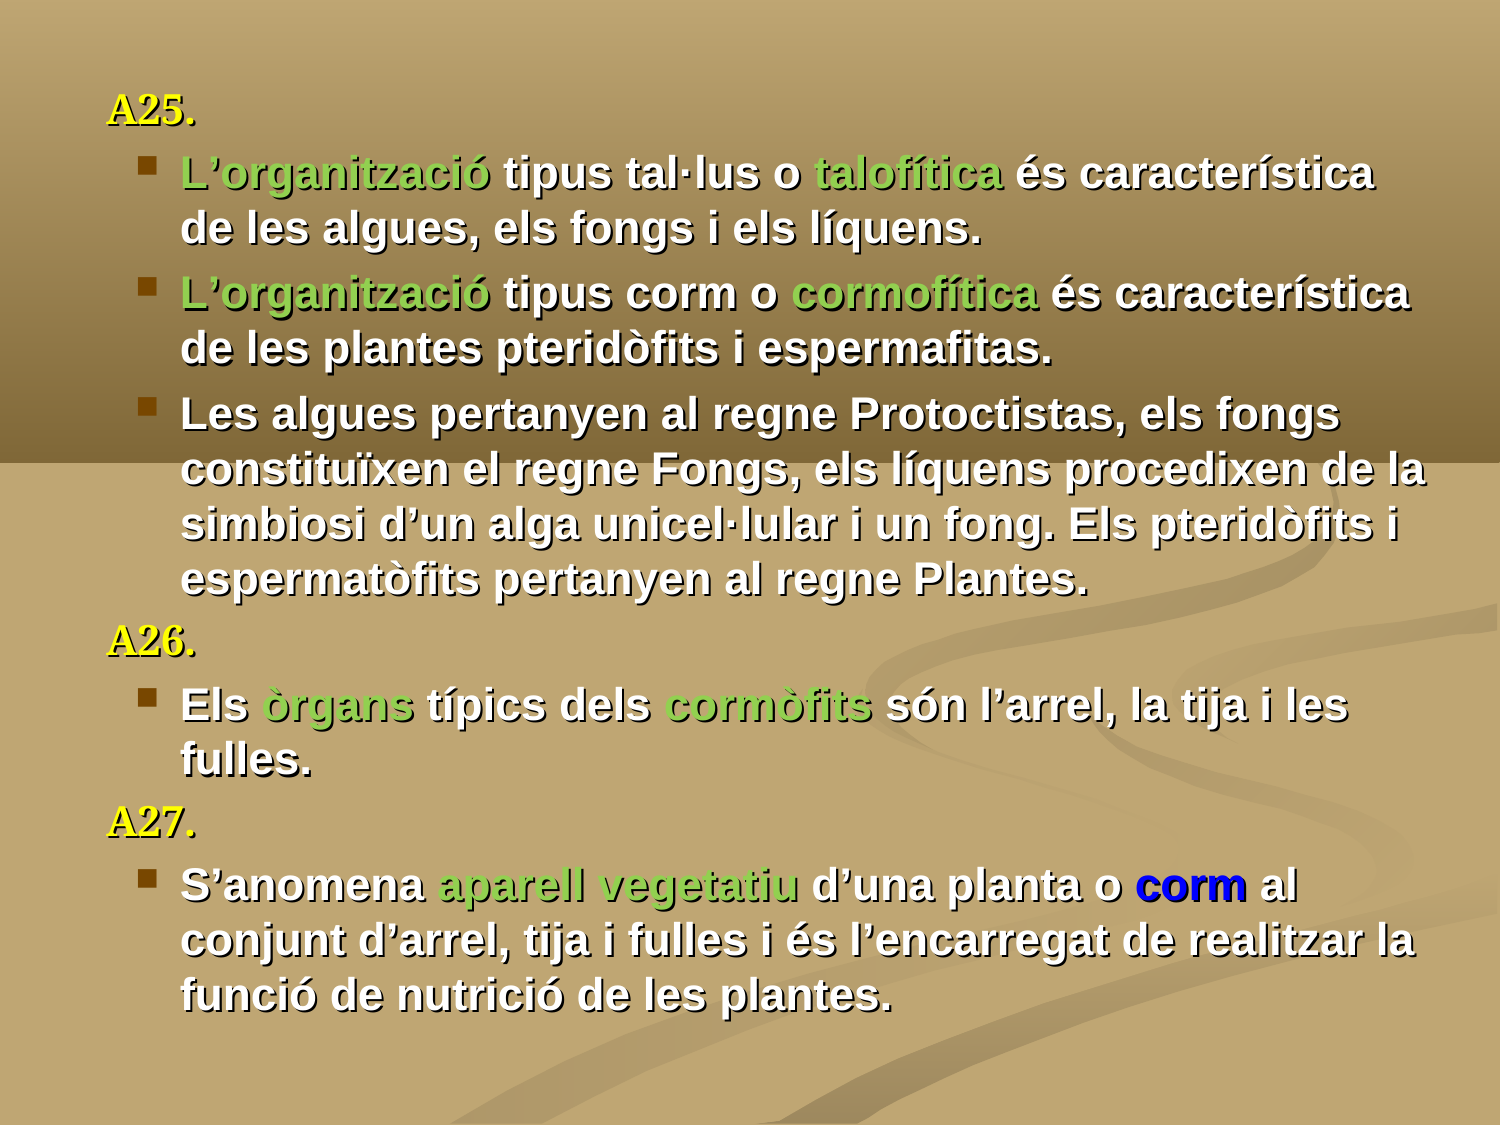

# A25.
L’organització tipus tal·lus o talofítica és característica de les algues, els fongs i els líquens.
L’organització tipus corm o cormofítica és característica de les plantes pteridòfits i espermafitas.
Les algues pertanyen al regne Protoctistas, els fongs constituïxen el regne Fongs, els líquens procedixen de la simbiosi d’un alga unicel·lular i un fong. Els pteridòfits i espermatòfits pertanyen al regne Plantes.
A26.
Els òrgans típics dels cormòfits són l’arrel, la tija i les fulles.
A27.
S’anomena aparell vegetatiu d’una planta o corm al conjunt d’arrel, tija i fulles i és l’encarregat de realitzar la funció de nutrició de les plantes.